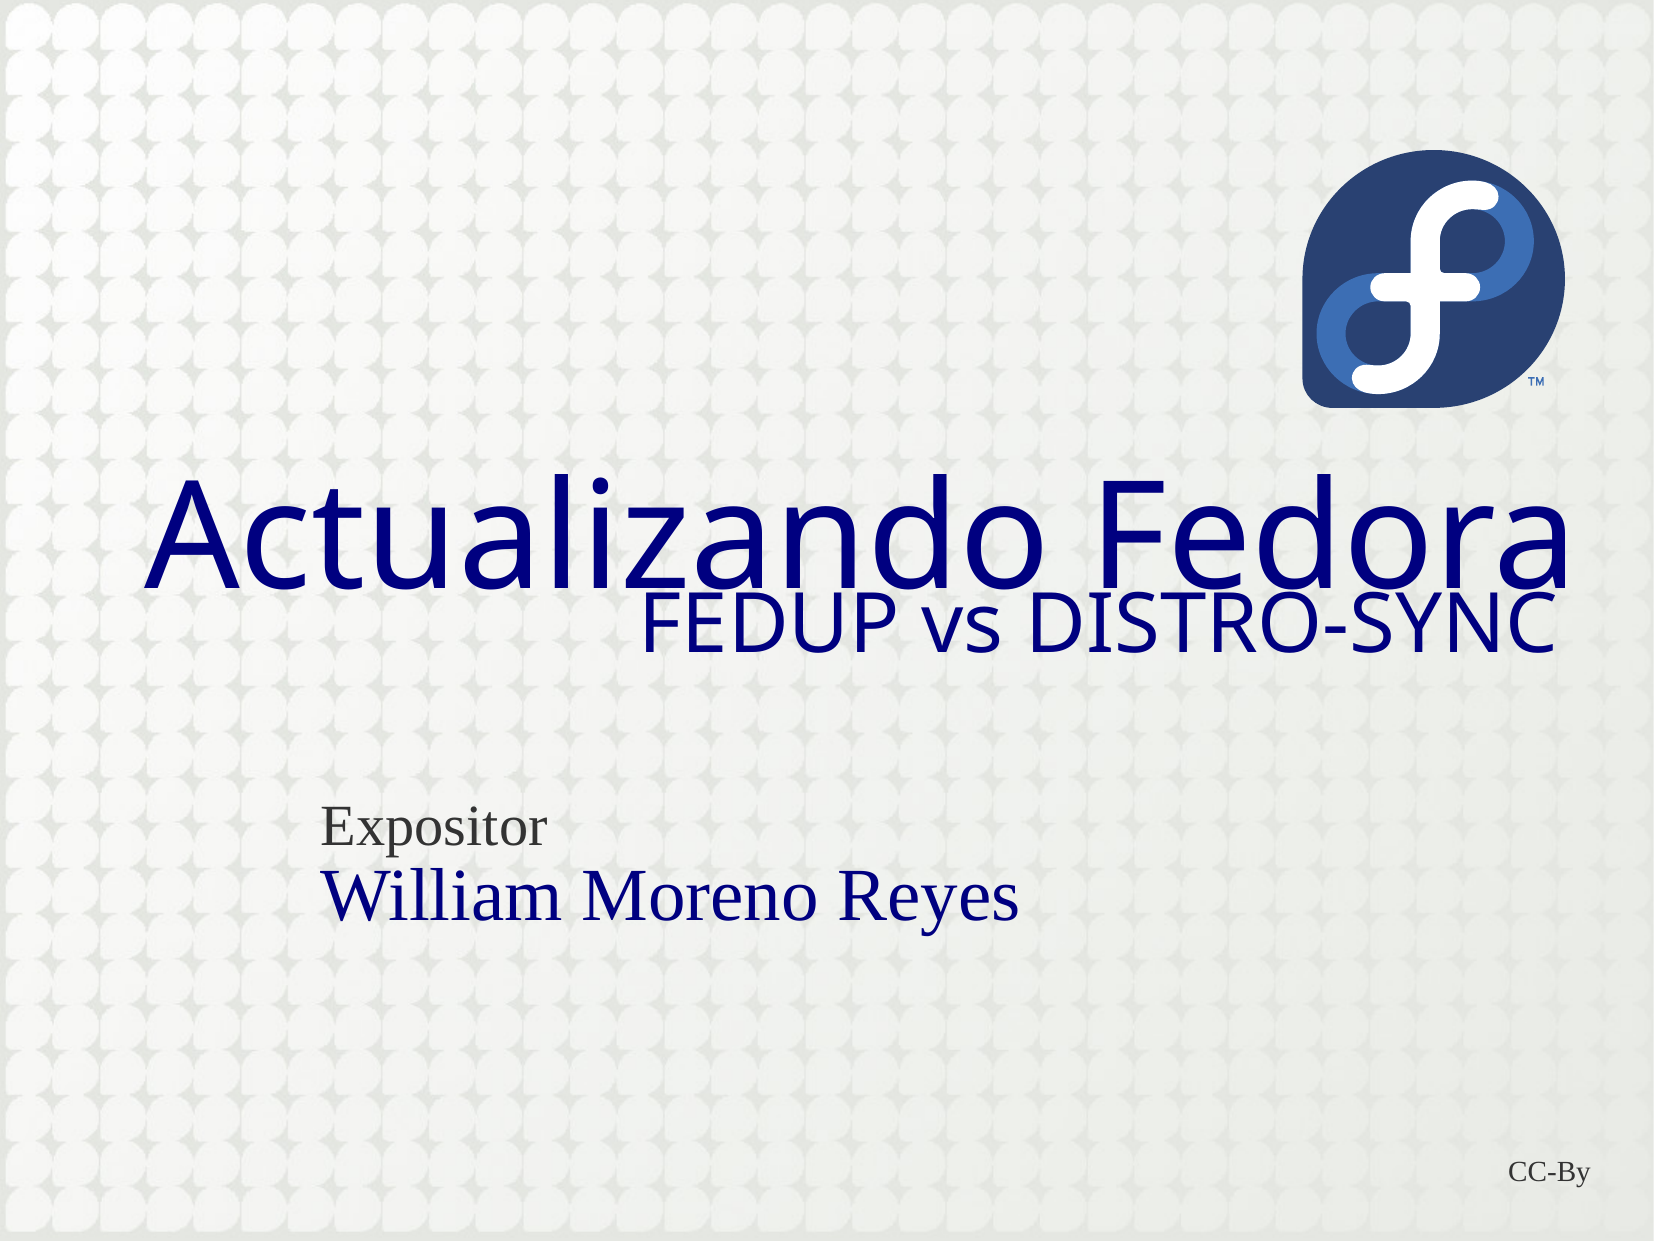

Actualizando Fedora
# FEDUP vs DISTRO-SYNC
Expositor
William Moreno Reyes
CC-By